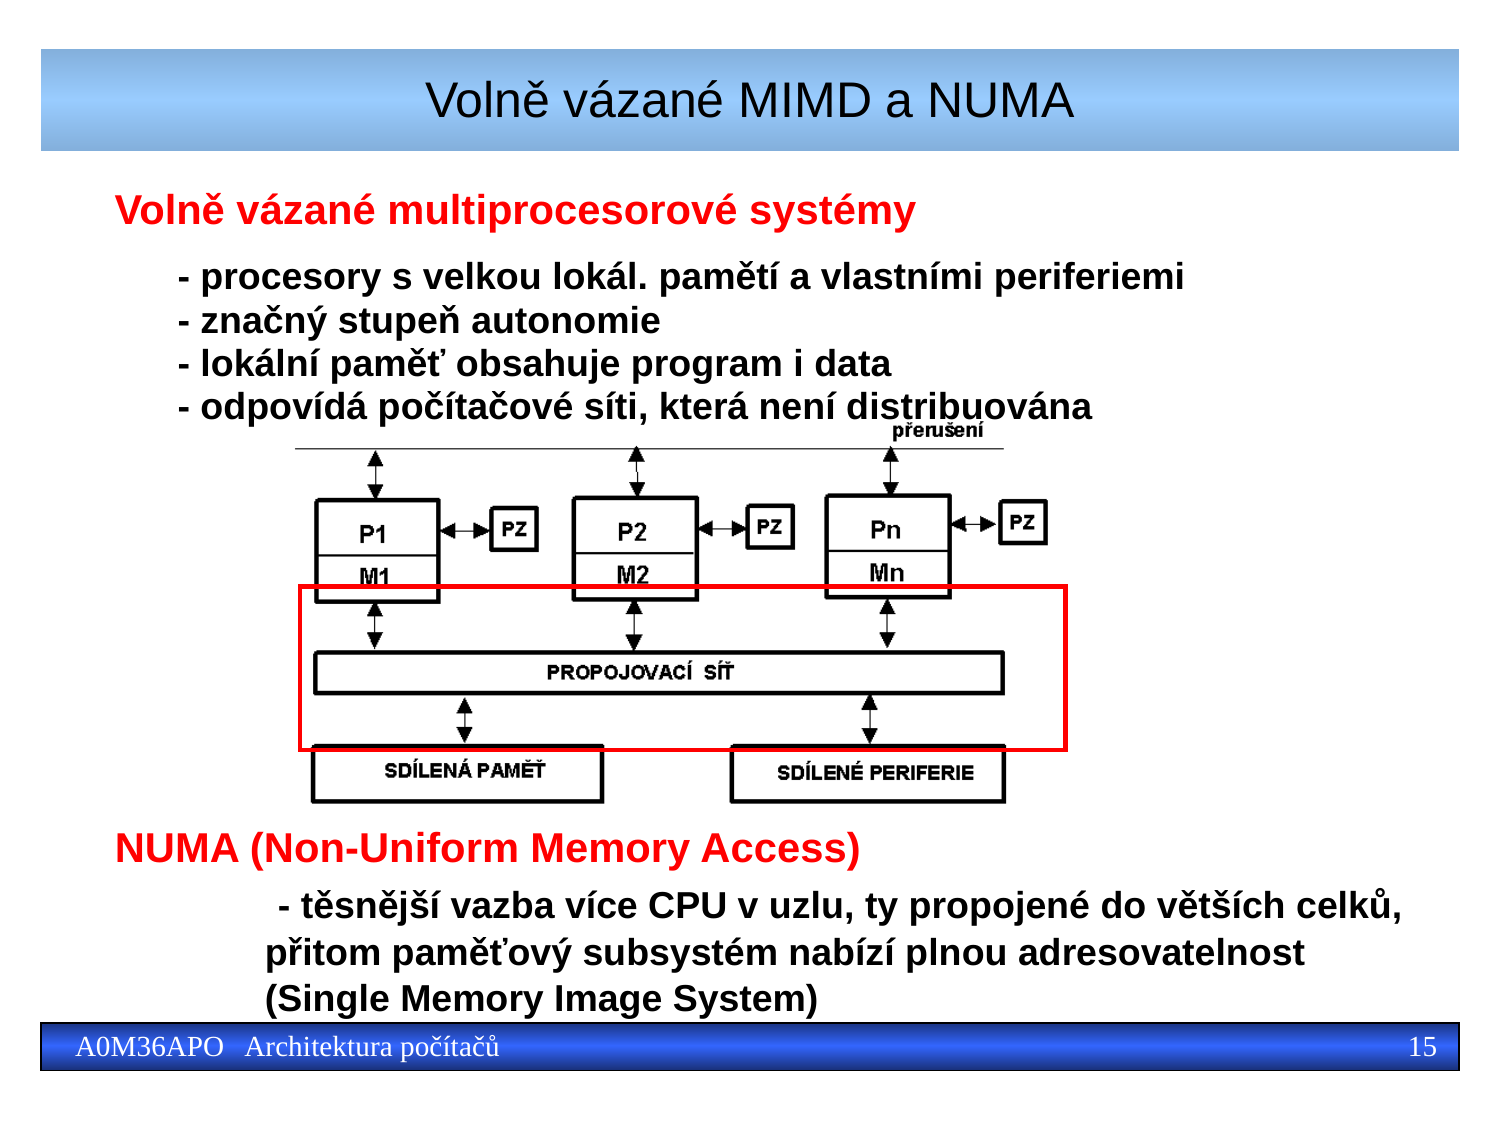

# Volně vázané MIMD a NUMA
Volně vázané multiprocesorové systémy
- procesory s velkou lokál. pamětí a vlastními periferiemi
- značný stupeň autonomie
- lokální paměť obsahuje program i data
- odpovídá počítačové síti, která není distribuována
NUMA (Non-Uniform Memory Access)
- těsnější vazba více CPU v uzlu, ty propojené do větších celků, přitom paměťový subsystém nabízí plnou adresovatelnost (Single Memory Image System)
A0M36APO Architektura počítačů
15